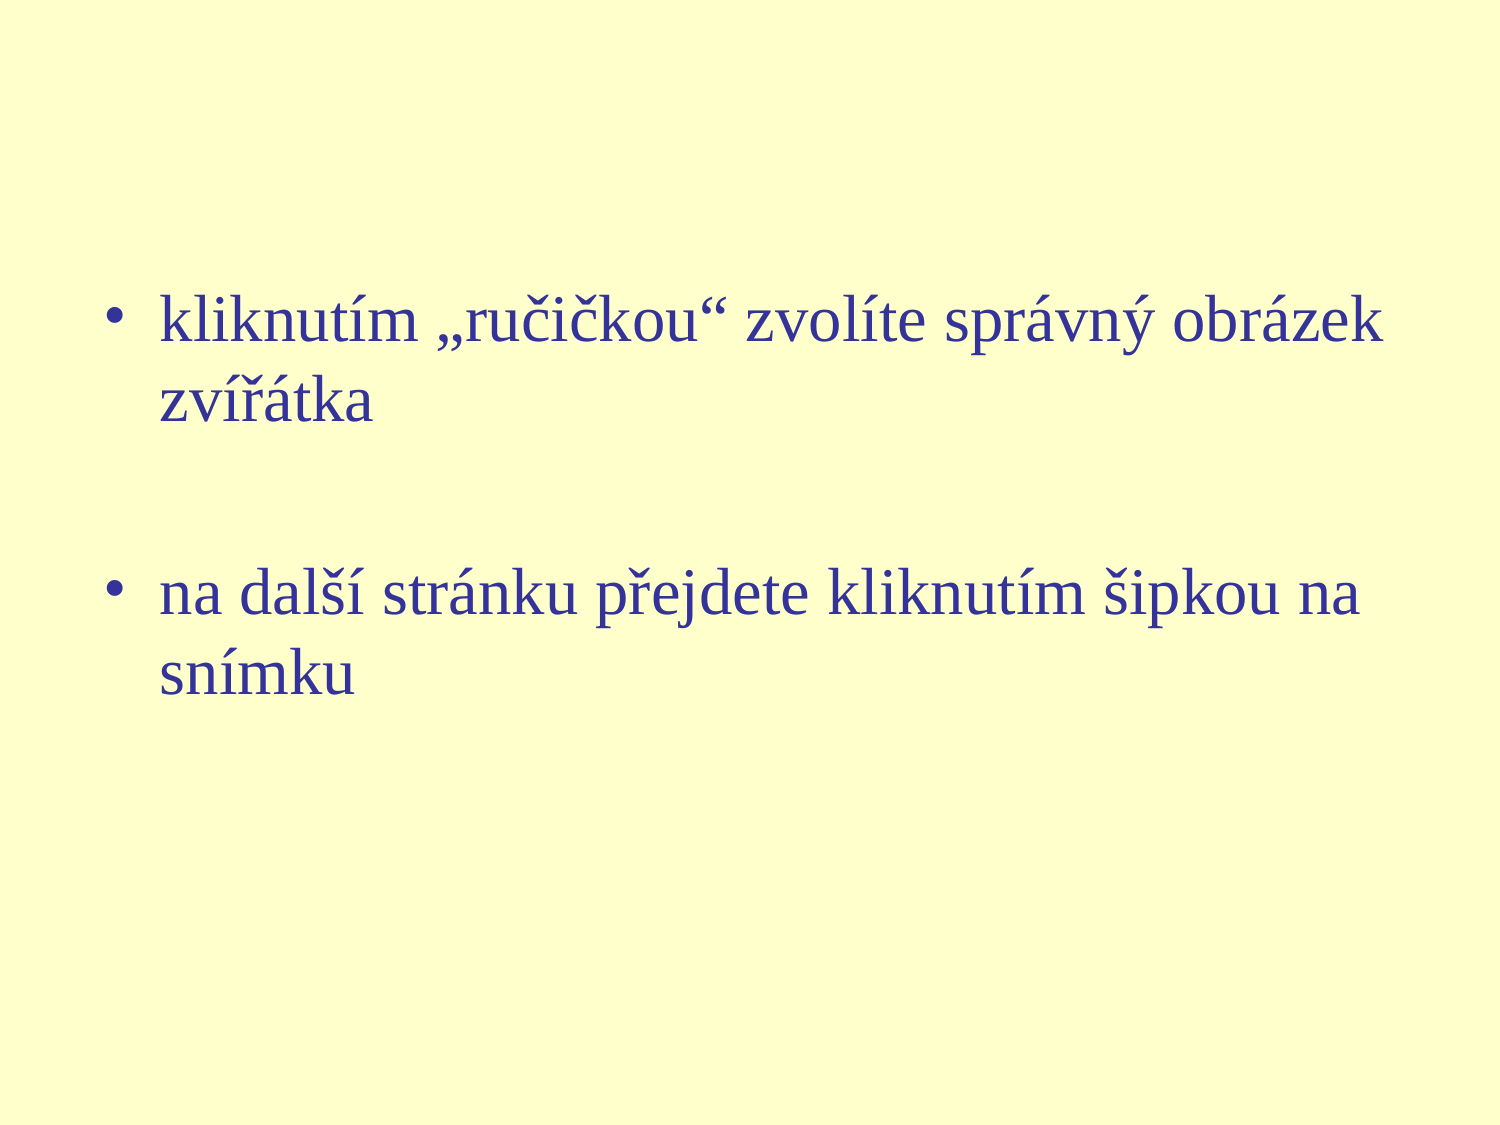

kliknutím „ručičkou“ zvolíte správný obrázek zvířátka
na další stránku přejdete kliknutím šipkou na snímku